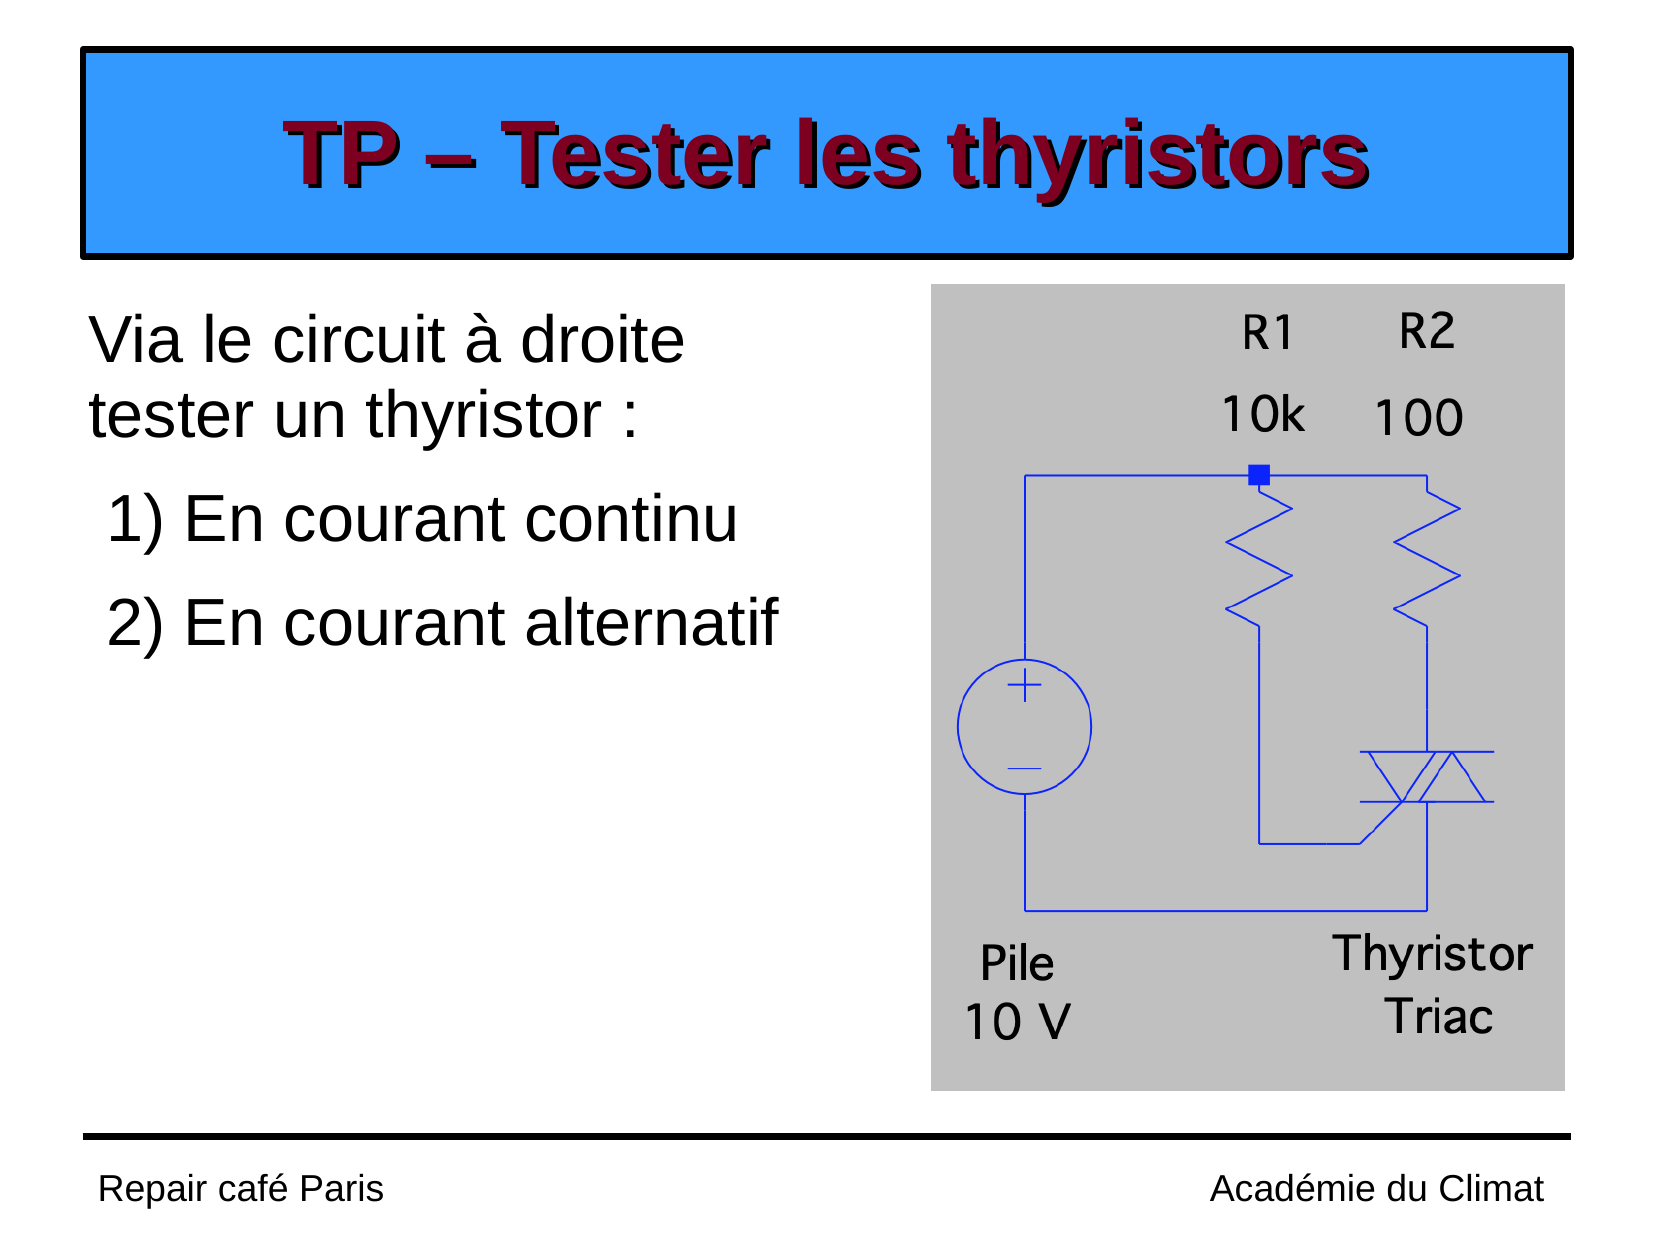

# TP – Tester les thyristors
Via le circuit à droite tester un thyristor :
 En courant continu
 En courant alternatif
Repair café Paris	Académie du Climat